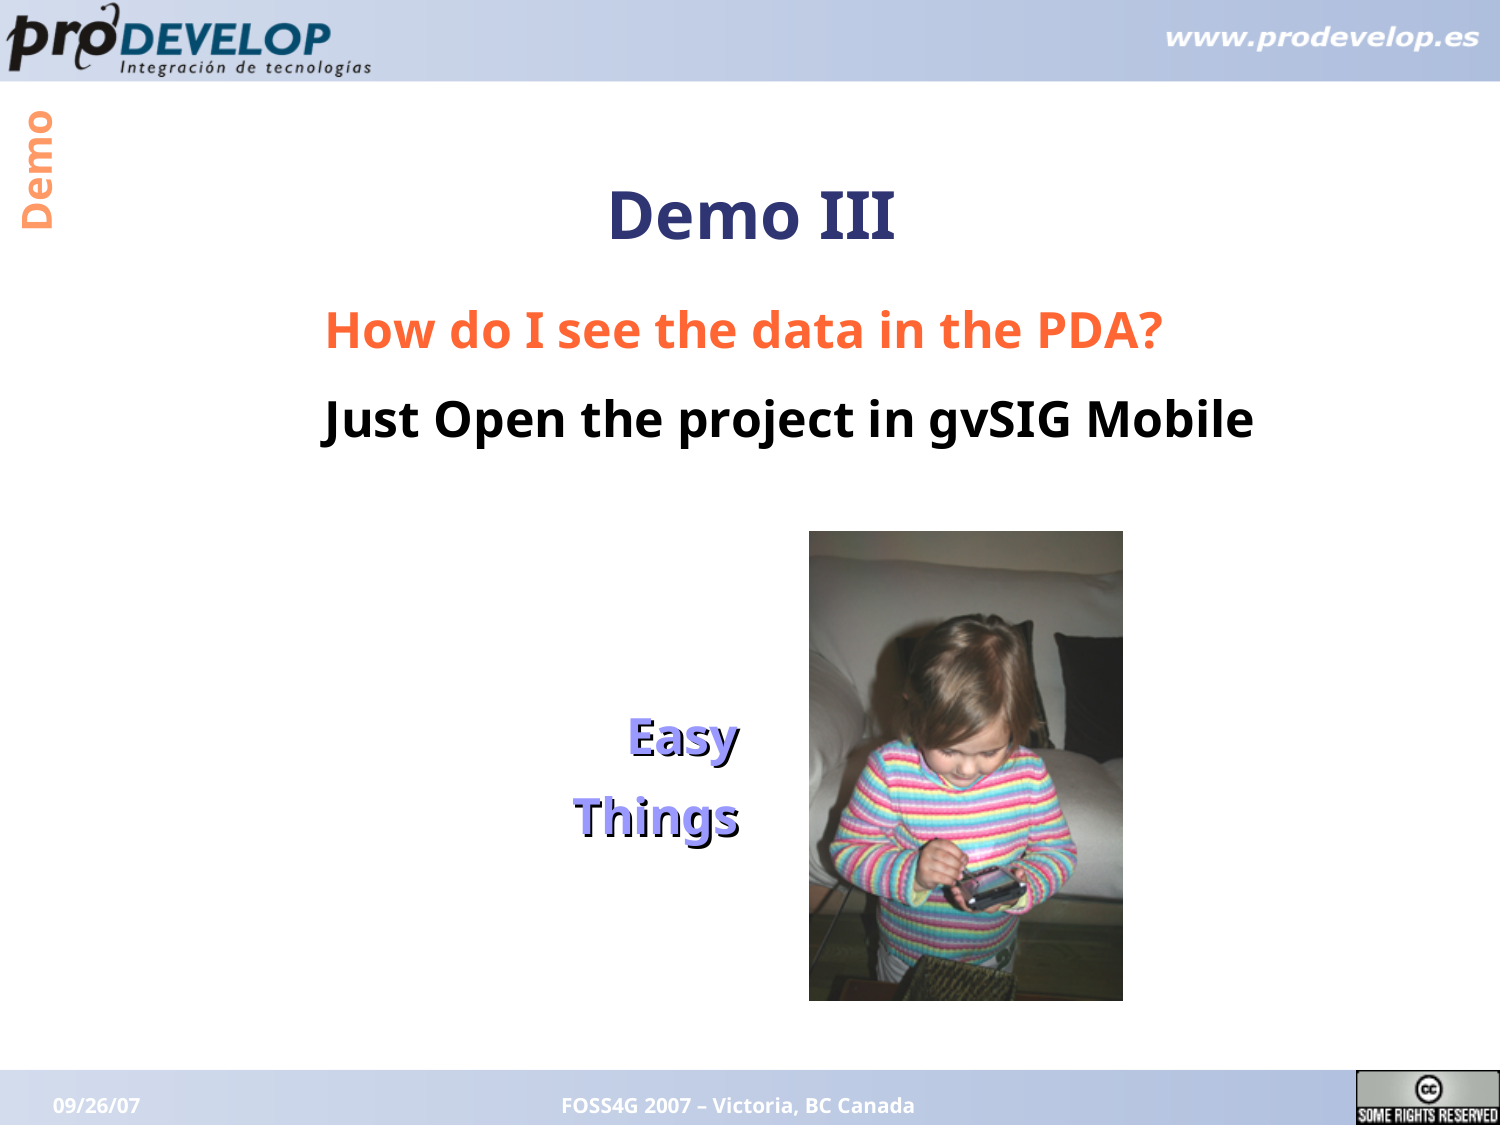

# Demo III
Demo
How do I see the data in the PDA?
Just Open the project in gvSIG Mobile
Easy
Things
25/10/2006
19
Plan Difusión Interna gvSIG v. 2.0